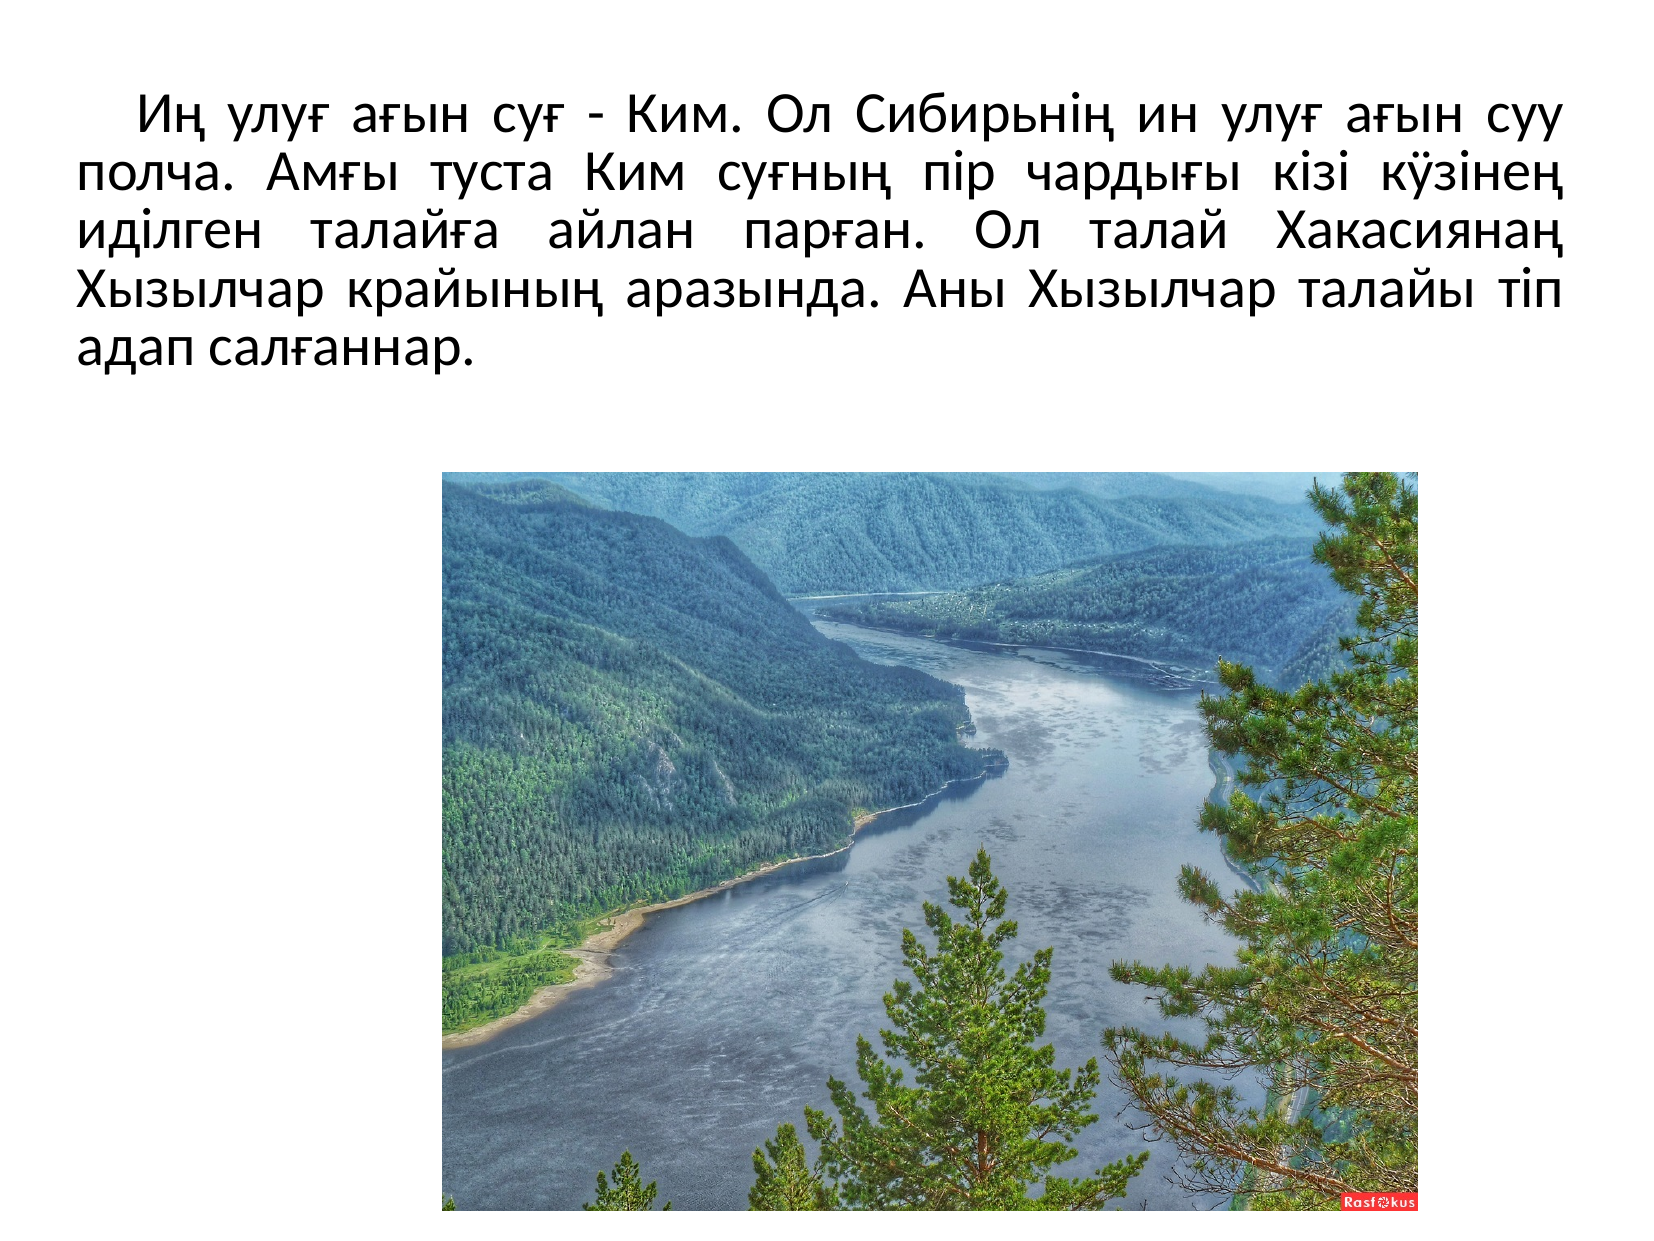

# Иң улуғ ағын суғ - Ким. Ол Сибирьнің ин улуғ ағын суу полча. Амғы туста Ким суғның пір чардығы кізі кӱзінең иділген талайға айлан парған. Ол талай Хакасиянаң Хызылчар крайының аразында. Аны Хызылчар талайы тіп адап салғаннар.